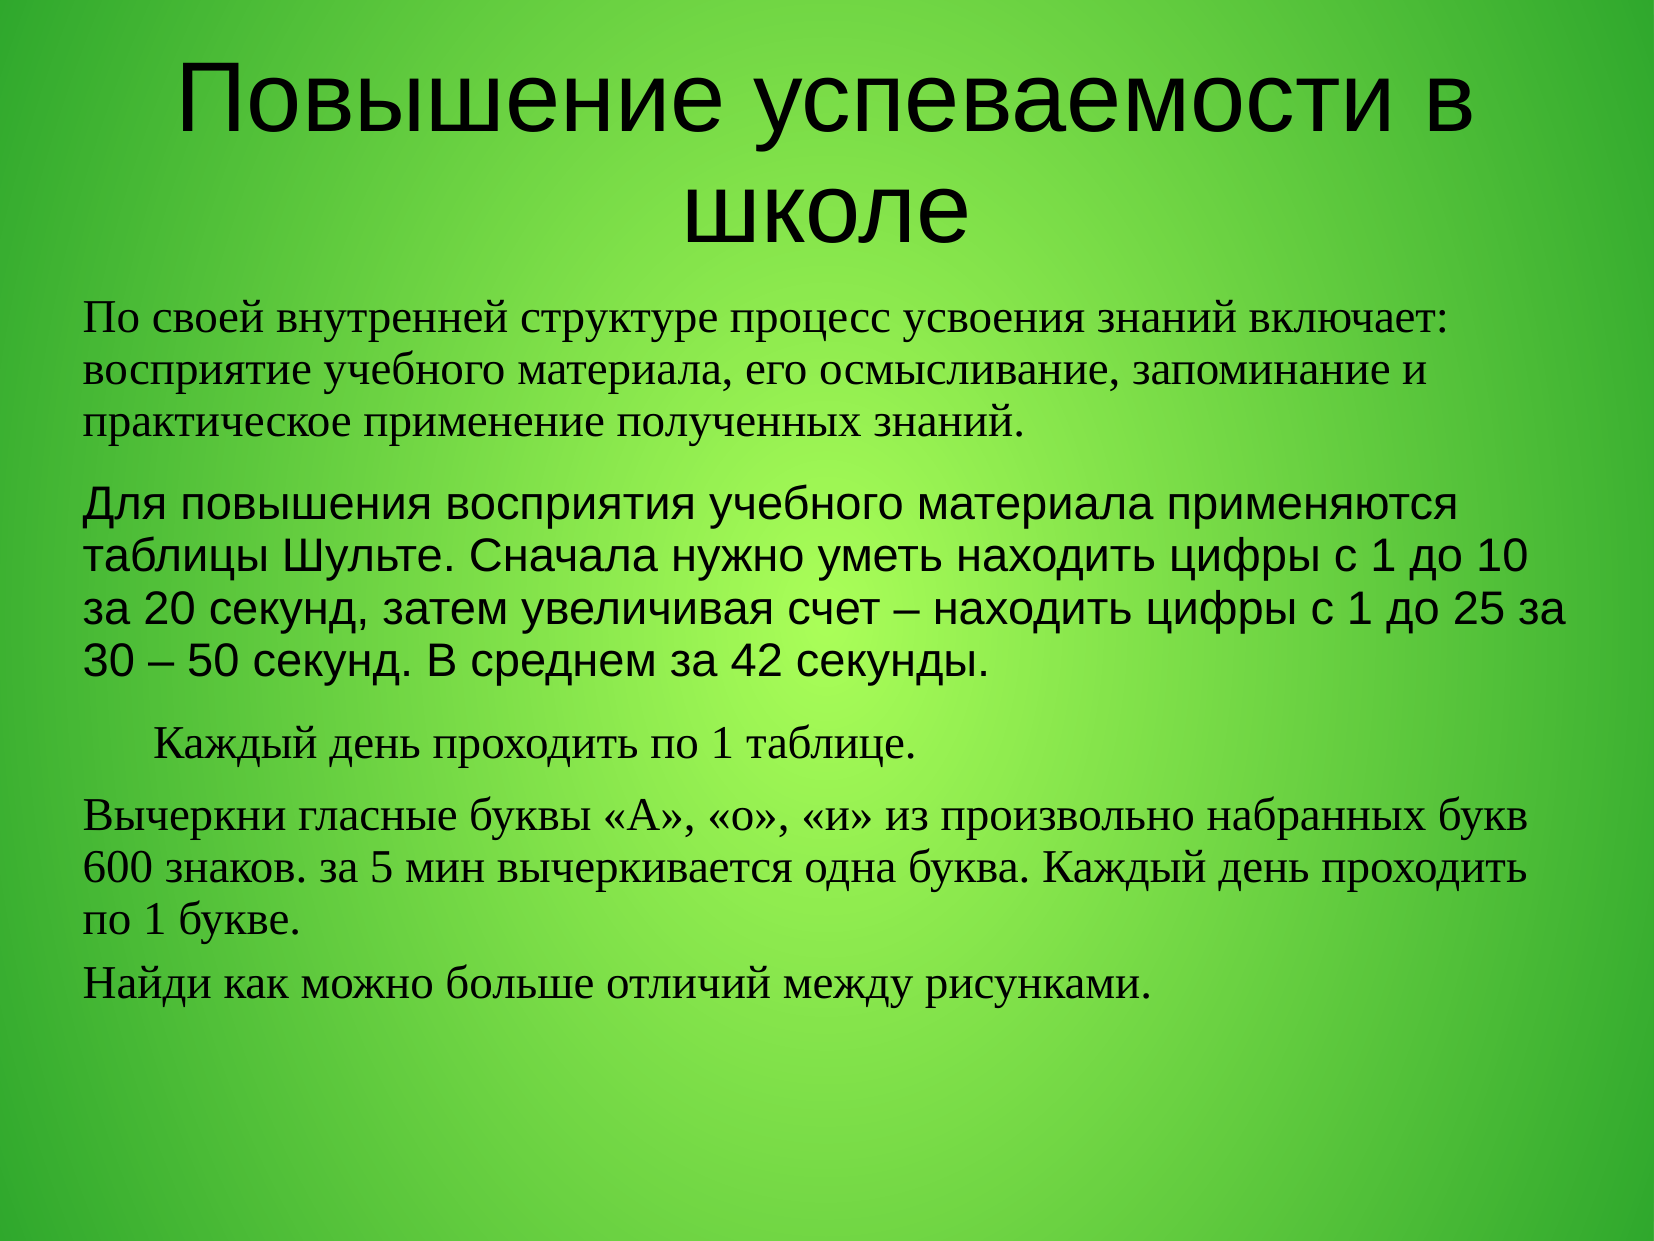

# Повышение успеваемости в школе
По своей внутренней структуре процесс усвоения знаний включает: восприятие учебного материала, его осмысливание, запоминание и практическое применение полученных знаний.
Для повышения восприятия учебного материала применяются таблицы Шульте. Сначала нужно уметь находить цифры с 1 до 10 за 20 секунд, затем увеличивая счет – находить цифры с 1 до 25 за 30 – 50 секунд. В среднем за 42 секунды.
Каждый день проходить по 1 таблице.
Вычеркни гласные буквы «А», «о», «и» из произвольно набранных букв 600 знаков. за 5 мин вычеркивается одна буква. Каждый день проходить по 1 букве.
Найди как можно больше отличий между рисунками.